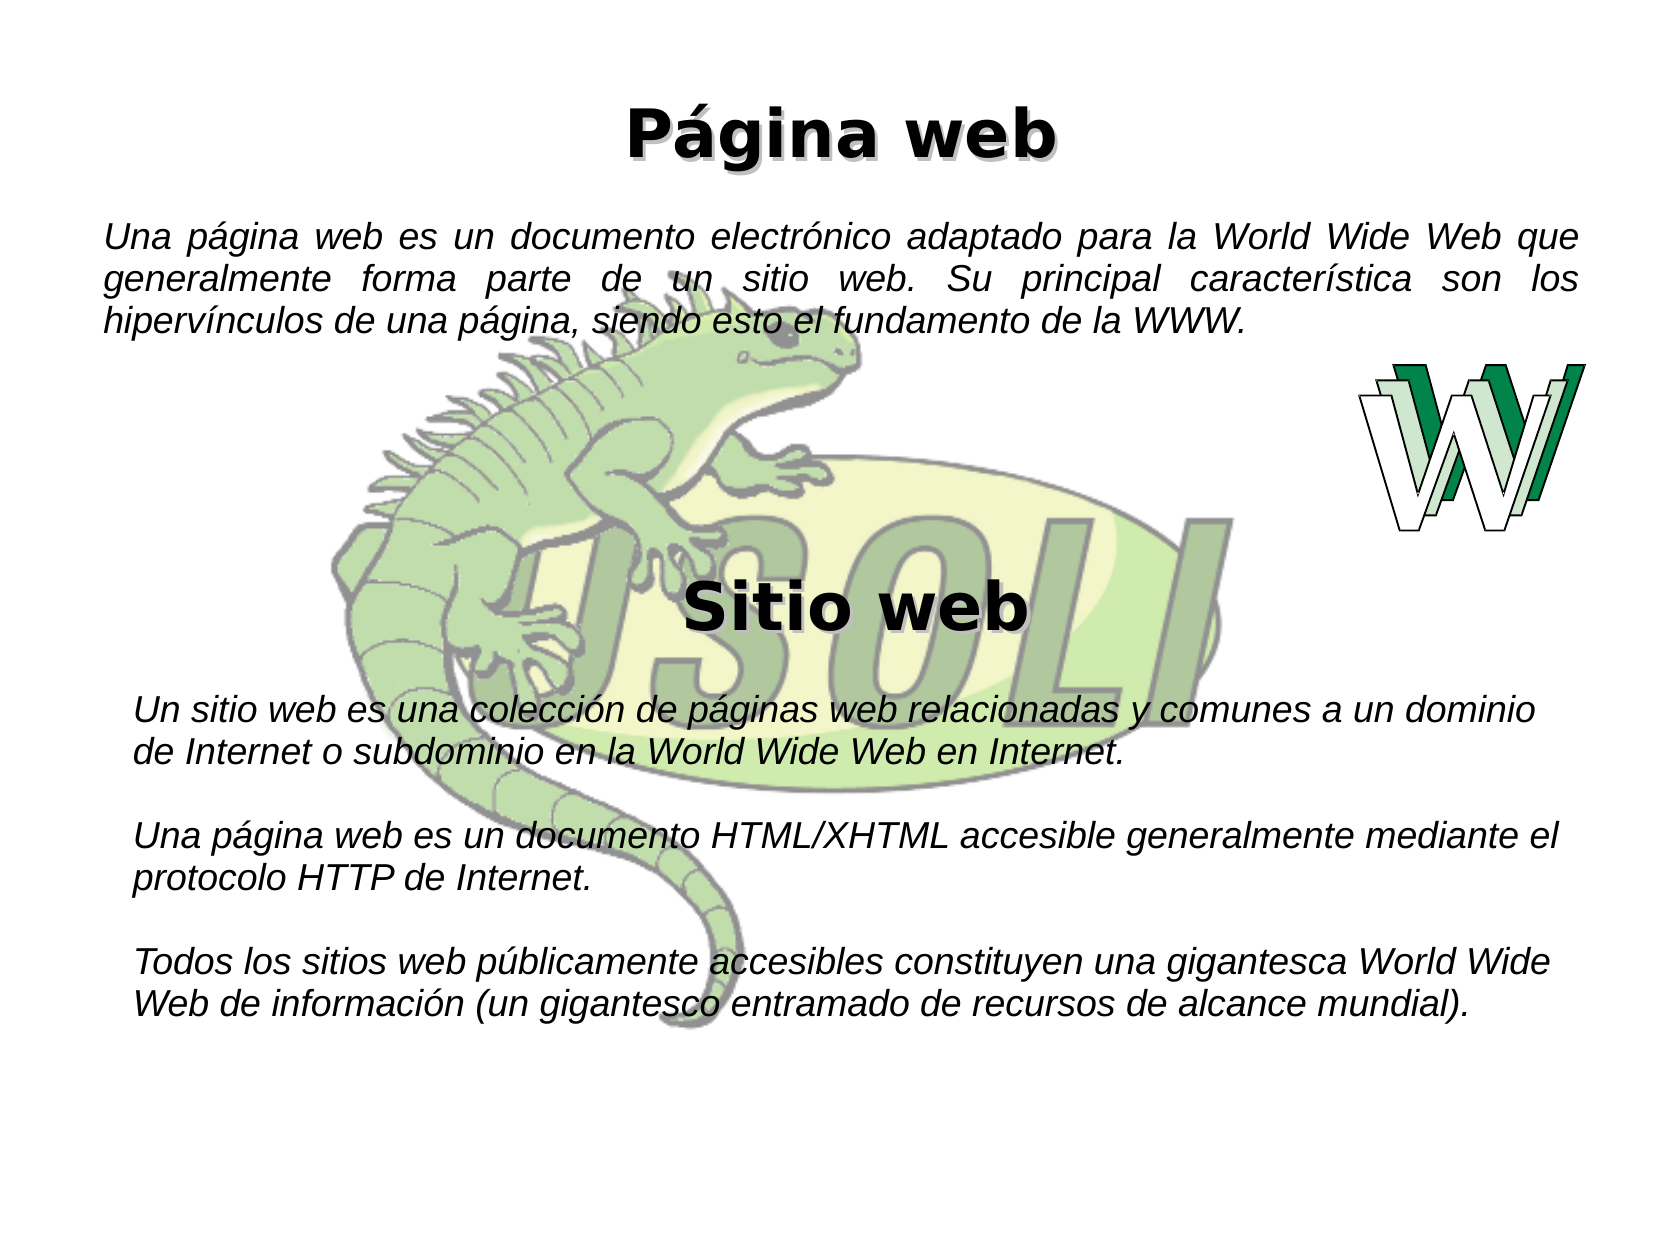

Página web
Una página web es un documento electrónico adaptado para la World Wide Web que generalmente forma parte de un sitio web. Su principal característica son los hipervínculos de una página, siendo esto el fundamento de la WWW.
Sitio web
Un sitio web es una colección de páginas web relacionadas y comunes a un dominio de Internet o subdominio en la World Wide Web en Internet.
Una página web es un documento HTML/XHTML accesible generalmente mediante el protocolo HTTP de Internet.
Todos los sitios web públicamente accesibles constituyen una gigantesca World Wide Web de información (un gigantesco entramado de recursos de alcance mundial).